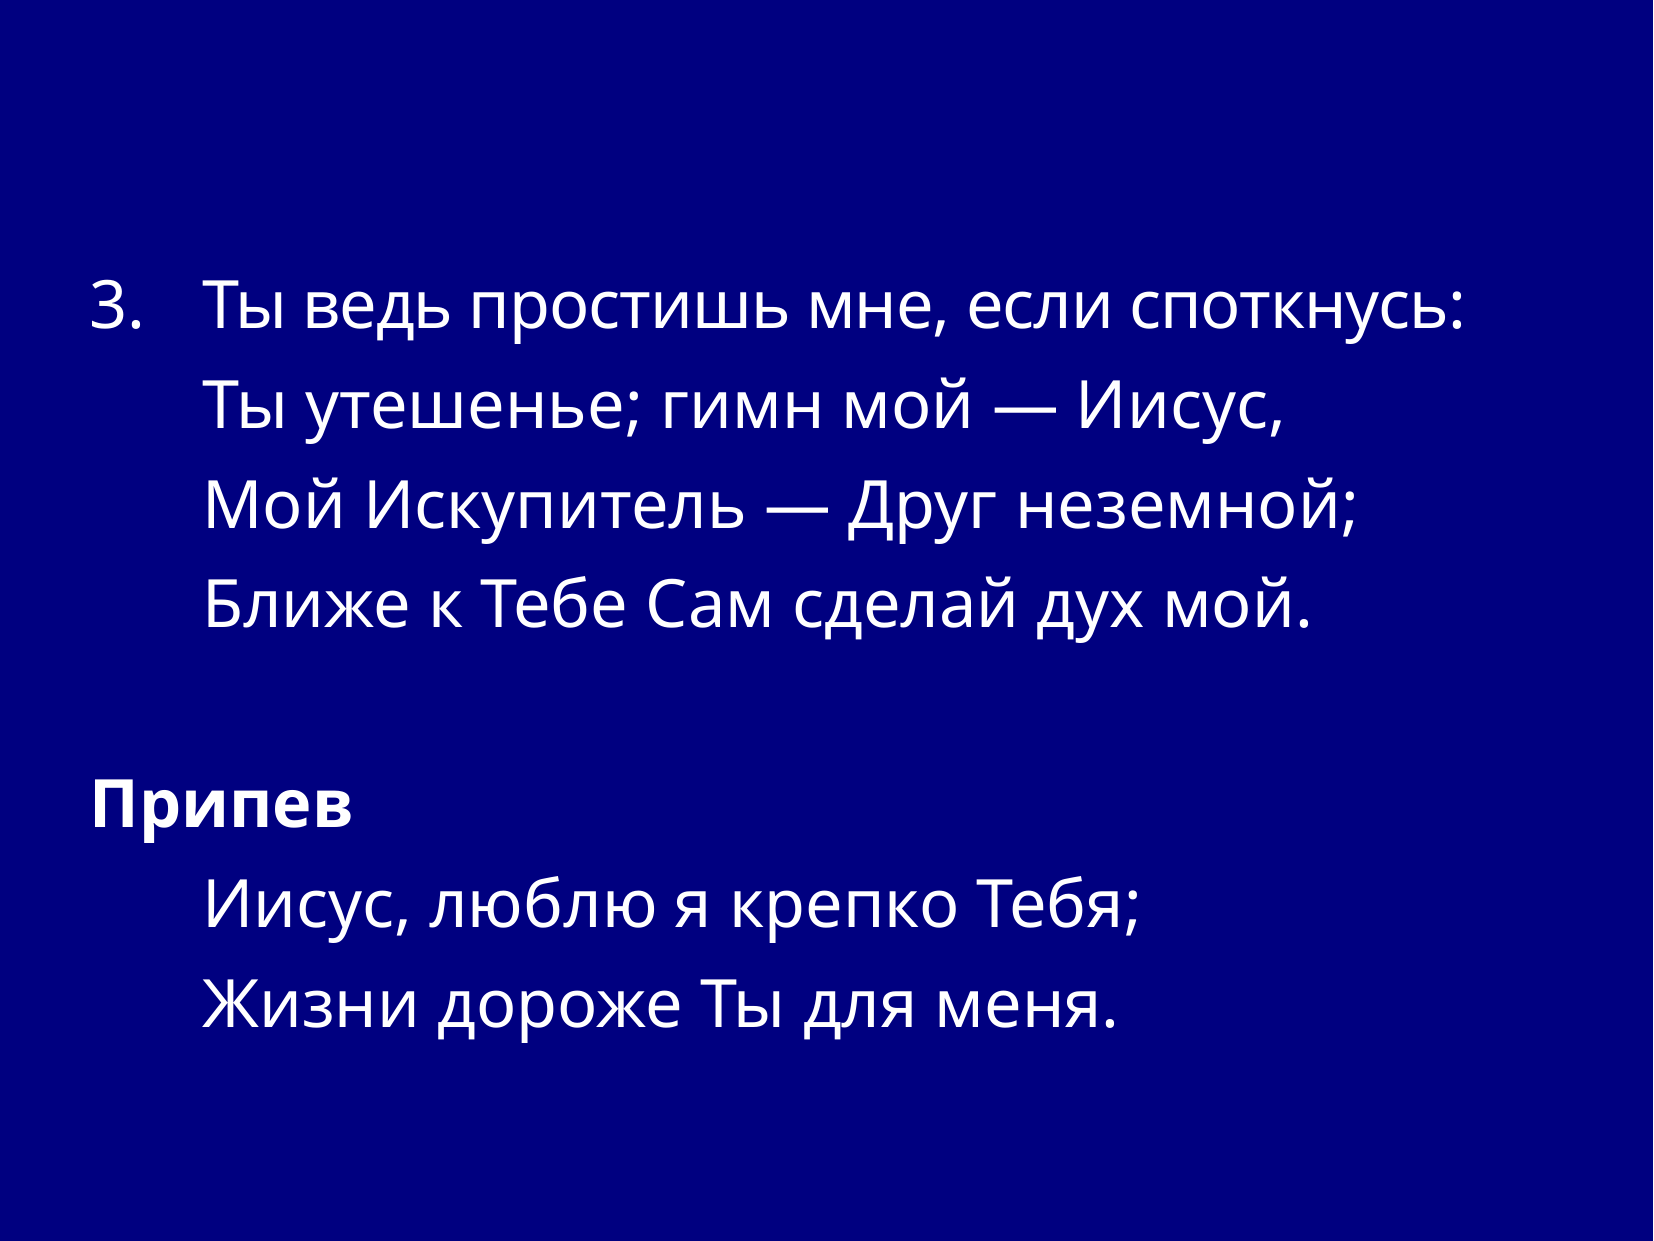

3.	Ты ведь простишь мне, если споткнусь:
	Ты утешенье; гимн мой — Иисус,
	Мой Искупитель — Друг неземной;
	Ближе к Тебе Сам сделай дух мой.
Припев
	Иисус, люблю я крепко Тебя;
	Жизни дороже Ты для меня.